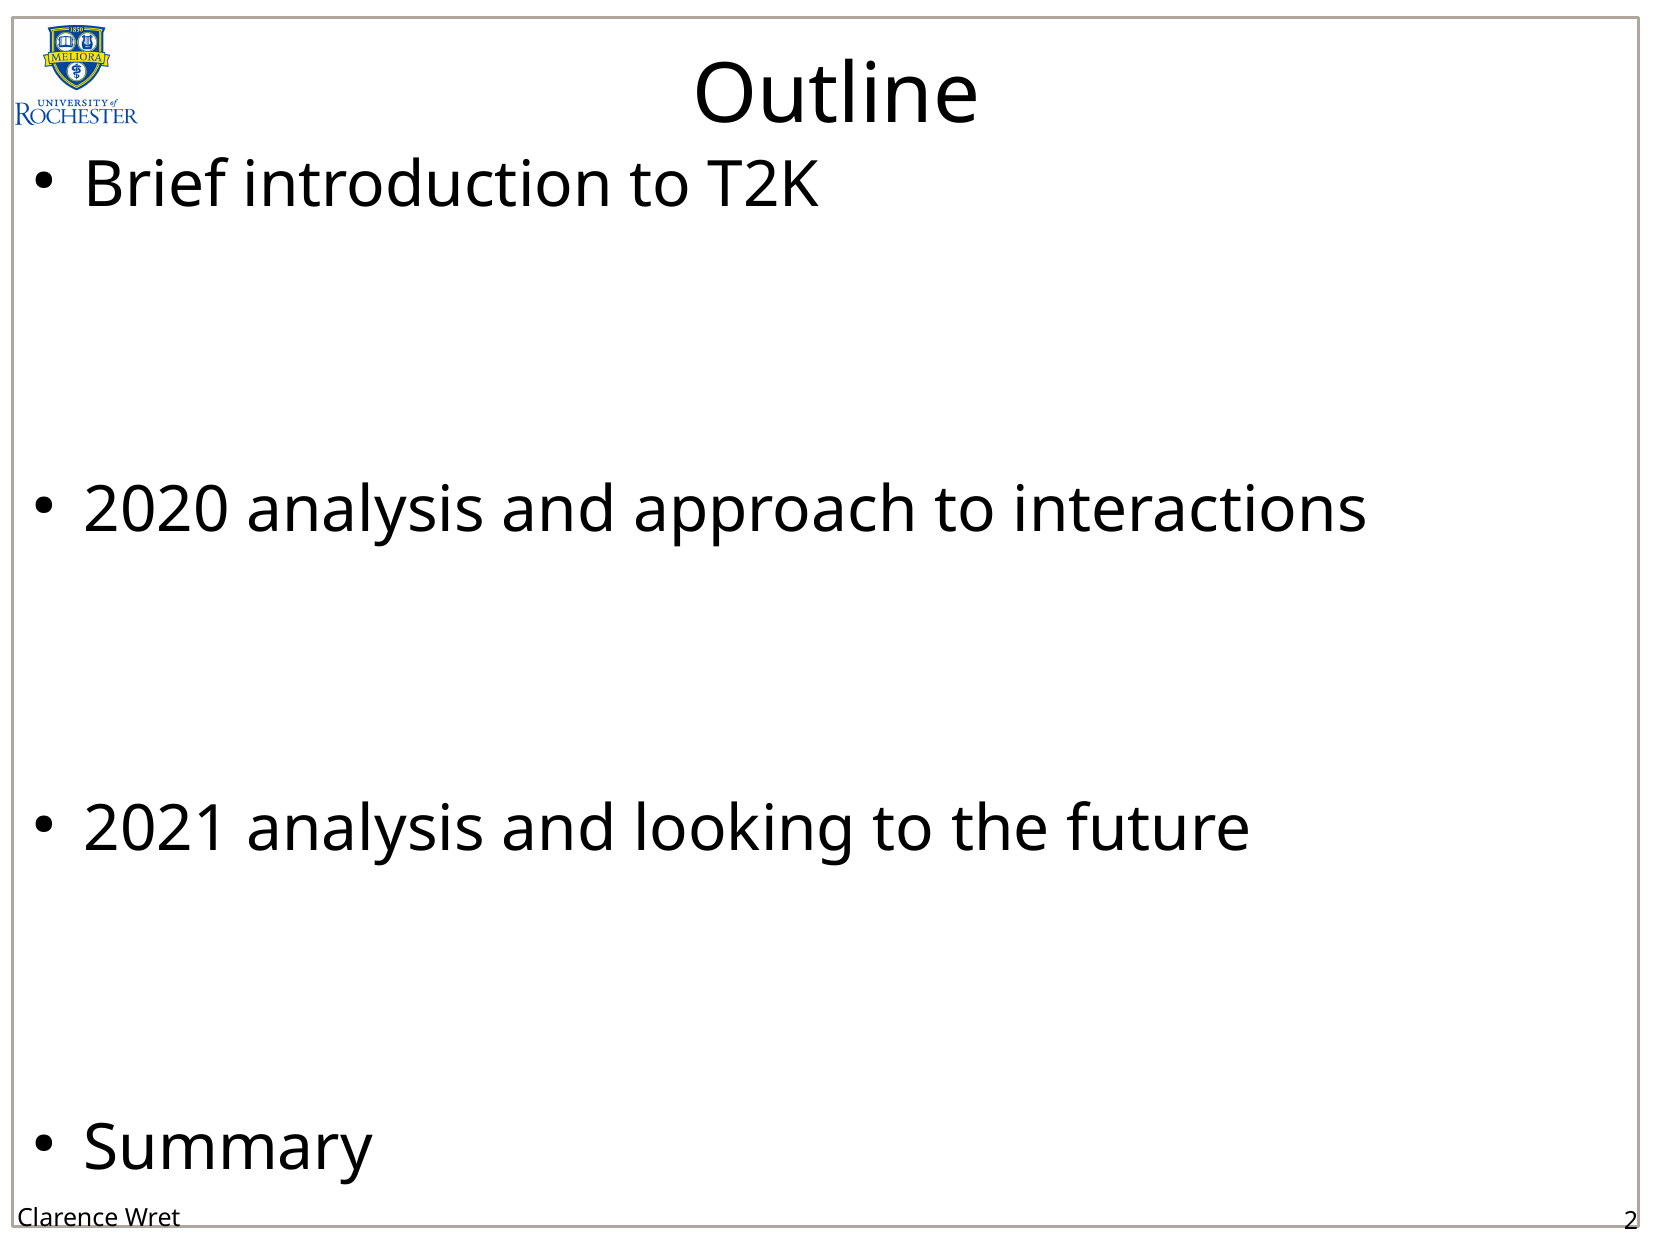

Outline
# Brief introduction to T2K
2020 analysis and approach to interactions
2021 analysis and looking to the future
Summary